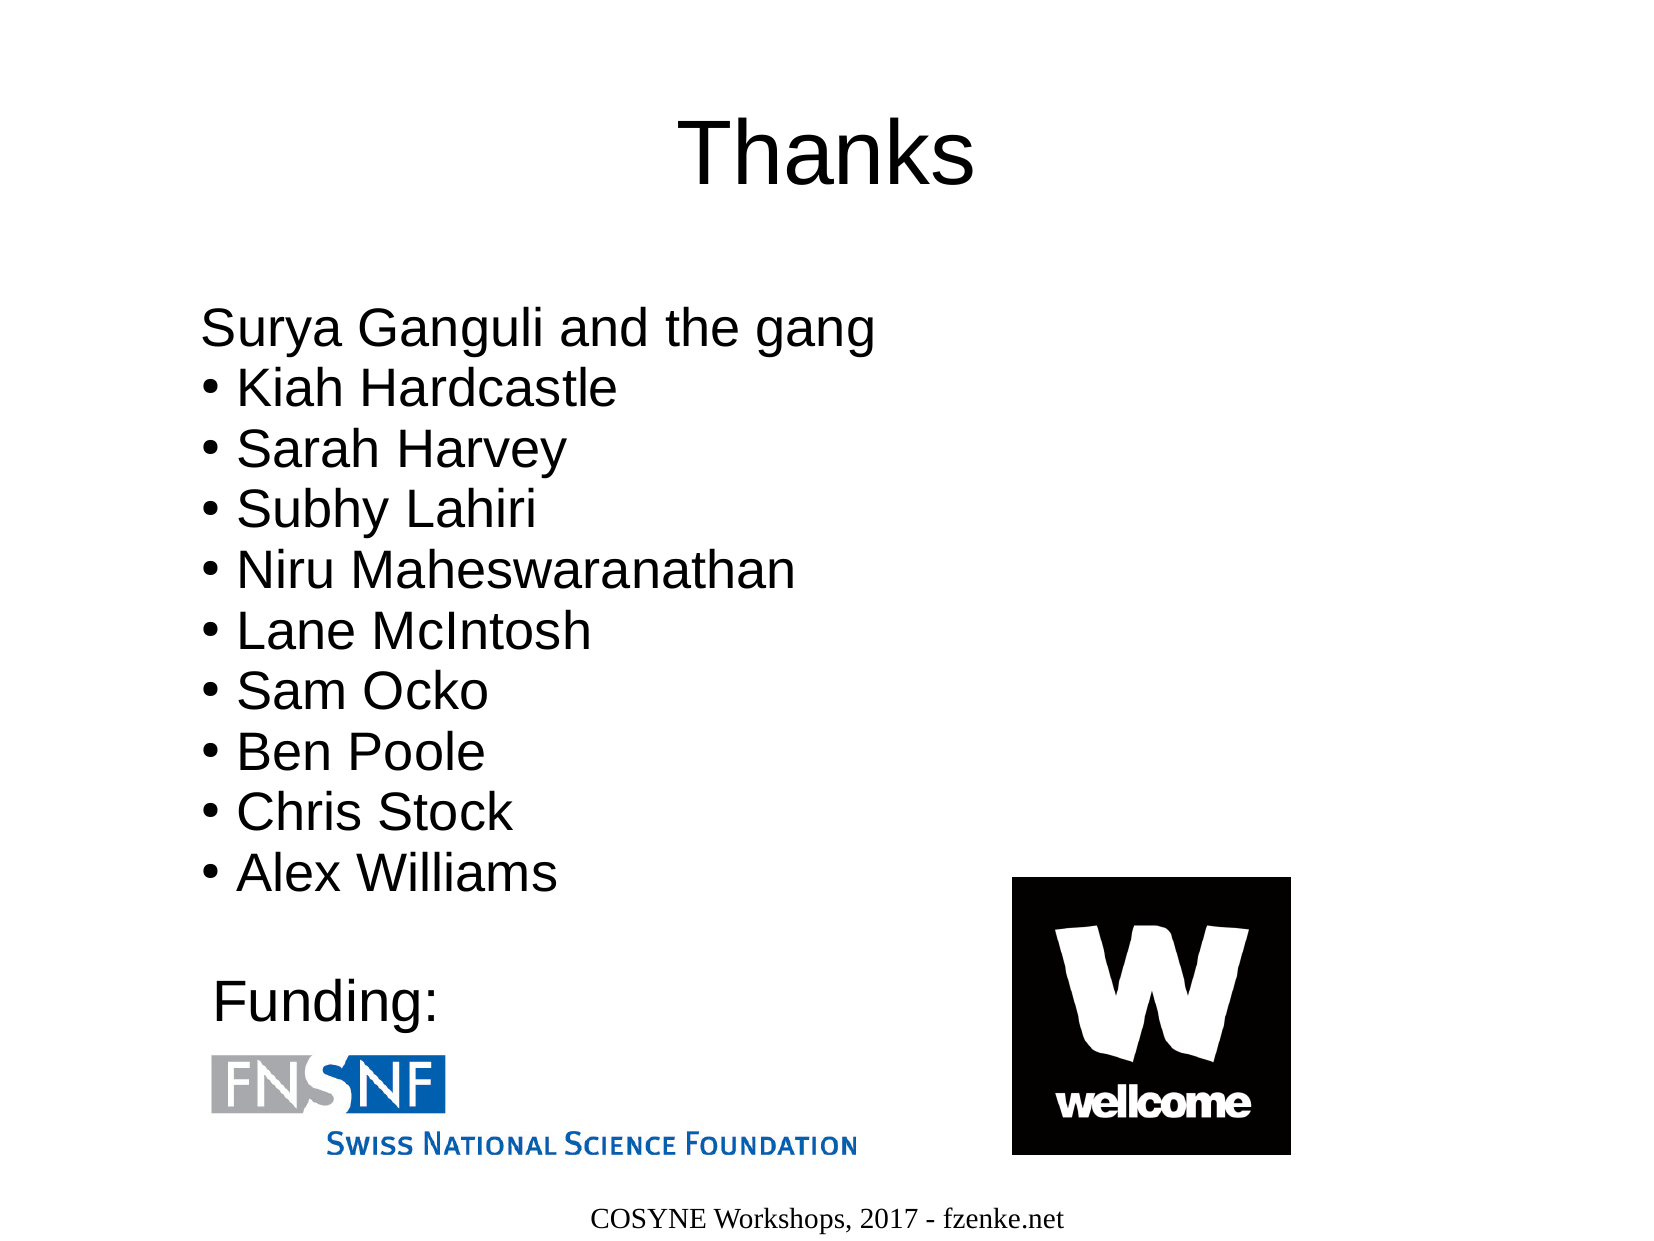

# Thanks
Surya Ganguli and the gang
Kiah Hardcastle
Sarah Harvey
Subhy Lahiri
Niru Maheswaranathan
Lane McIntosh
Sam Ocko
Ben Poole
Chris Stock
Alex Williams
Funding:
COSYNE Workshops, 2017 - fzenke.net